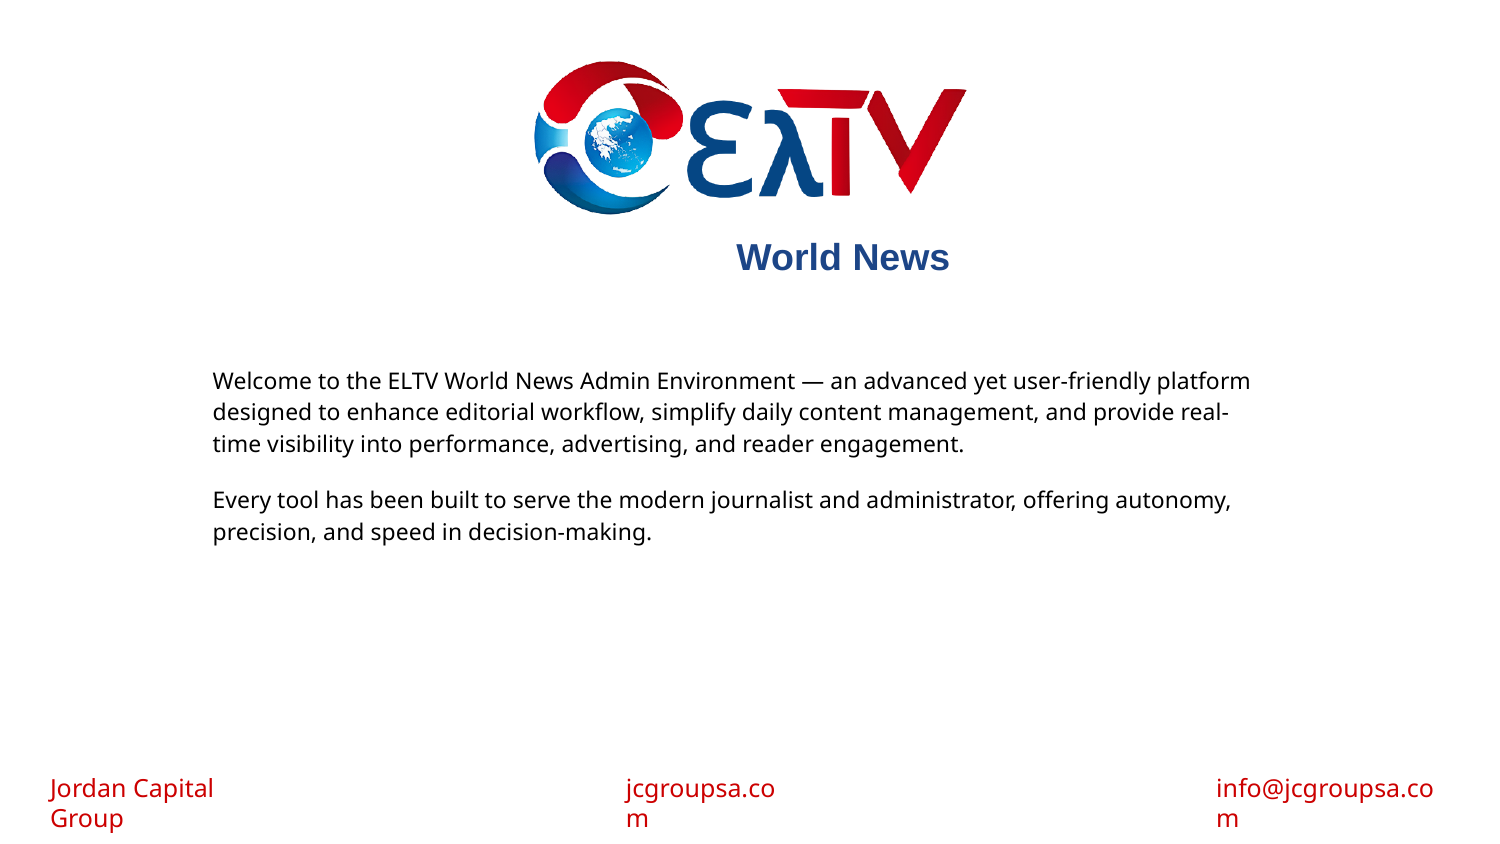

World News
Welcome to the ELTV World News Admin Environment — an advanced yet user-friendly platform designed to enhance editorial workflow, simplify daily content management, and provide real-time visibility into performance, advertising, and reader engagement.
Every tool has been built to serve the modern journalist and administrator, offering autonomy, precision, and speed in decision-making.
Jordan Capital Group
jcgroupsa.com
info@jcgroupsa.com